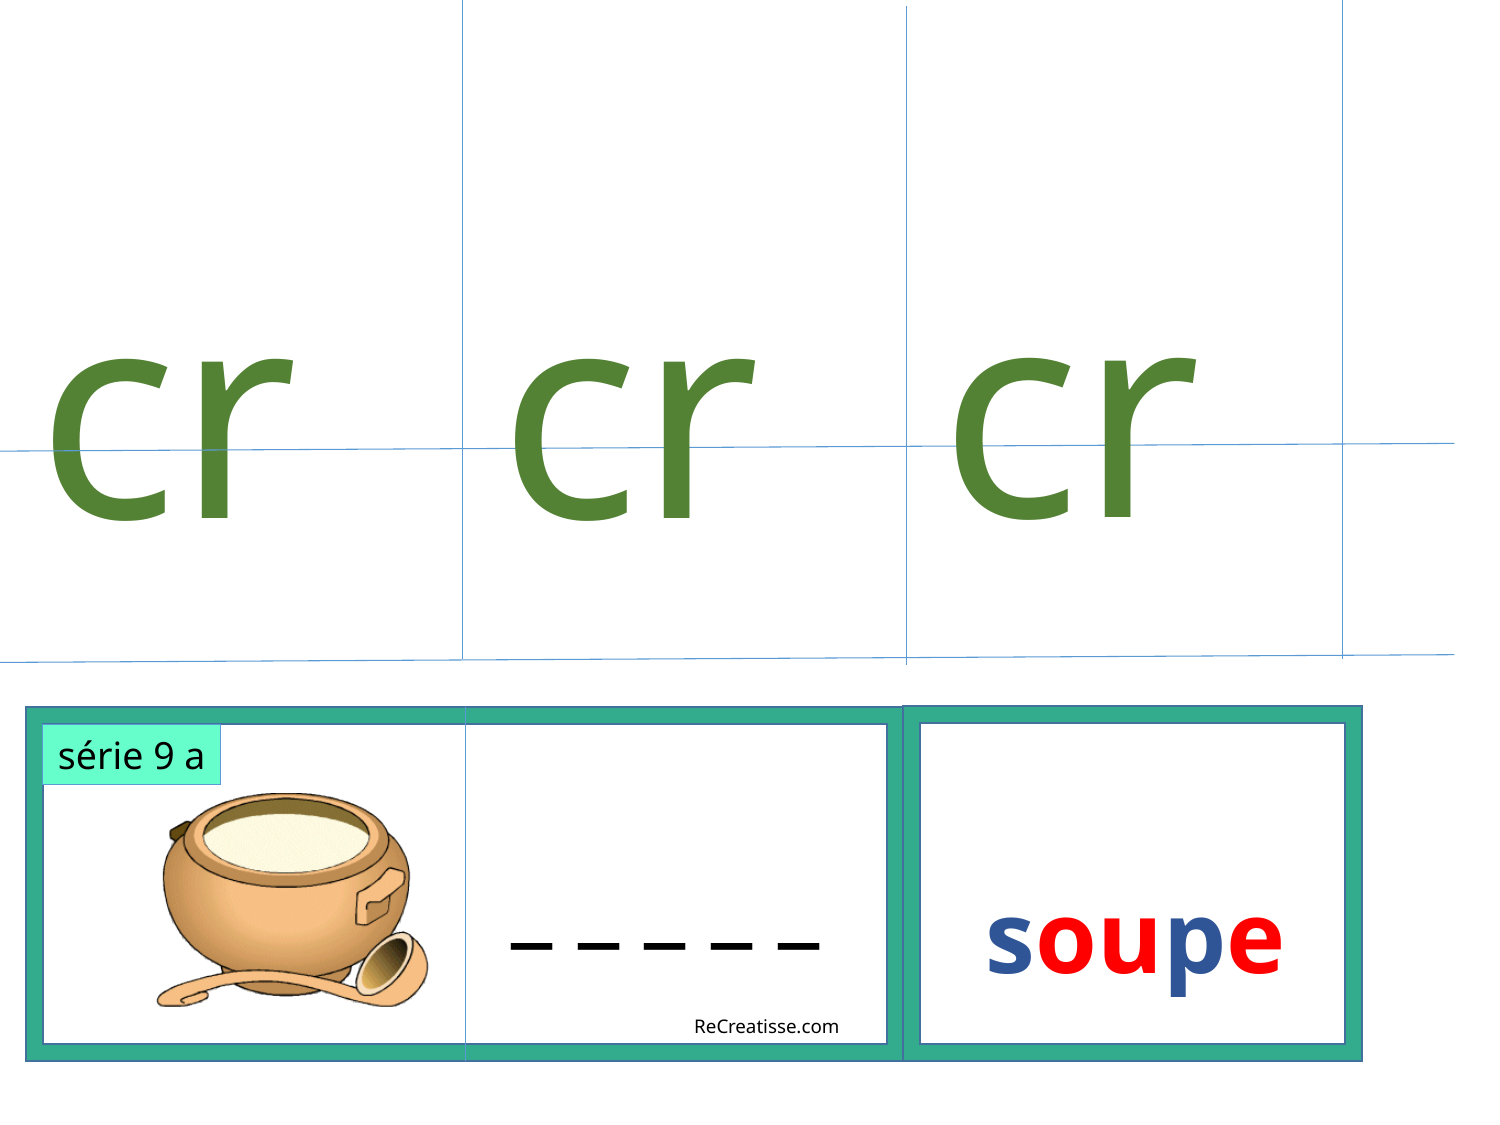

cr
cr
cr
série 9 a
_ _ _ _ _
soupe
ReCreatisse.com